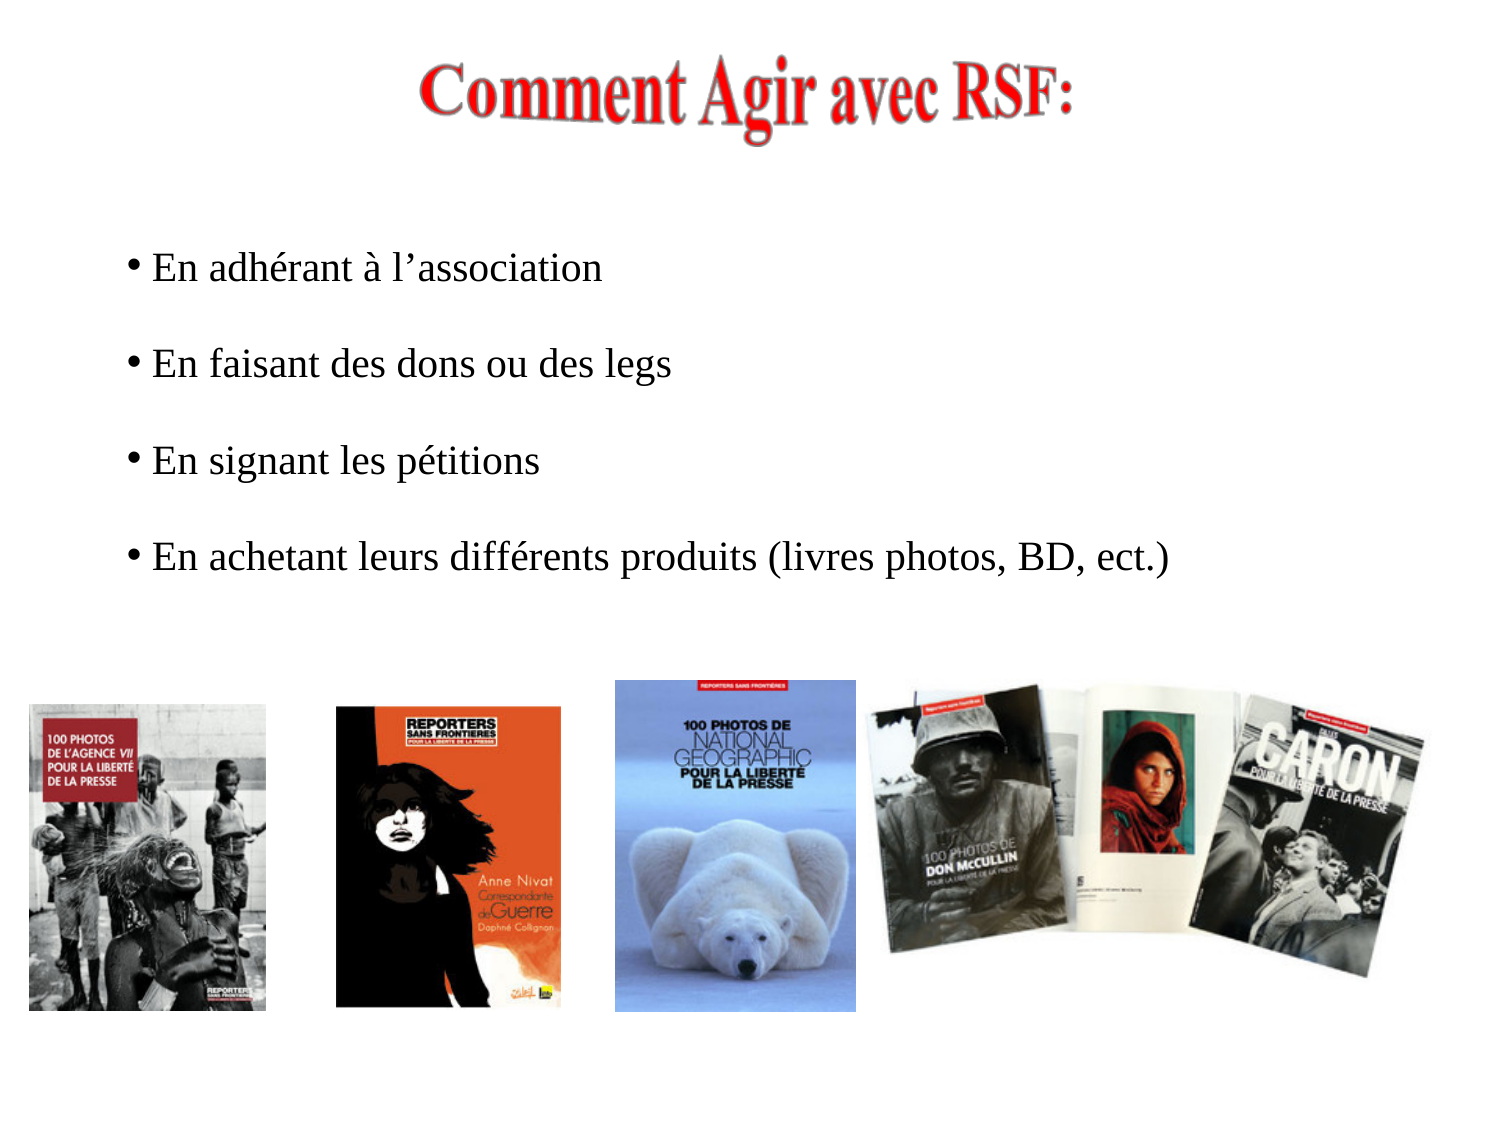

En adhérant à l’association
 En faisant des dons ou des legs
 En signant les pétitions
 En achetant leurs différents produits (livres photos, BD, ect.)